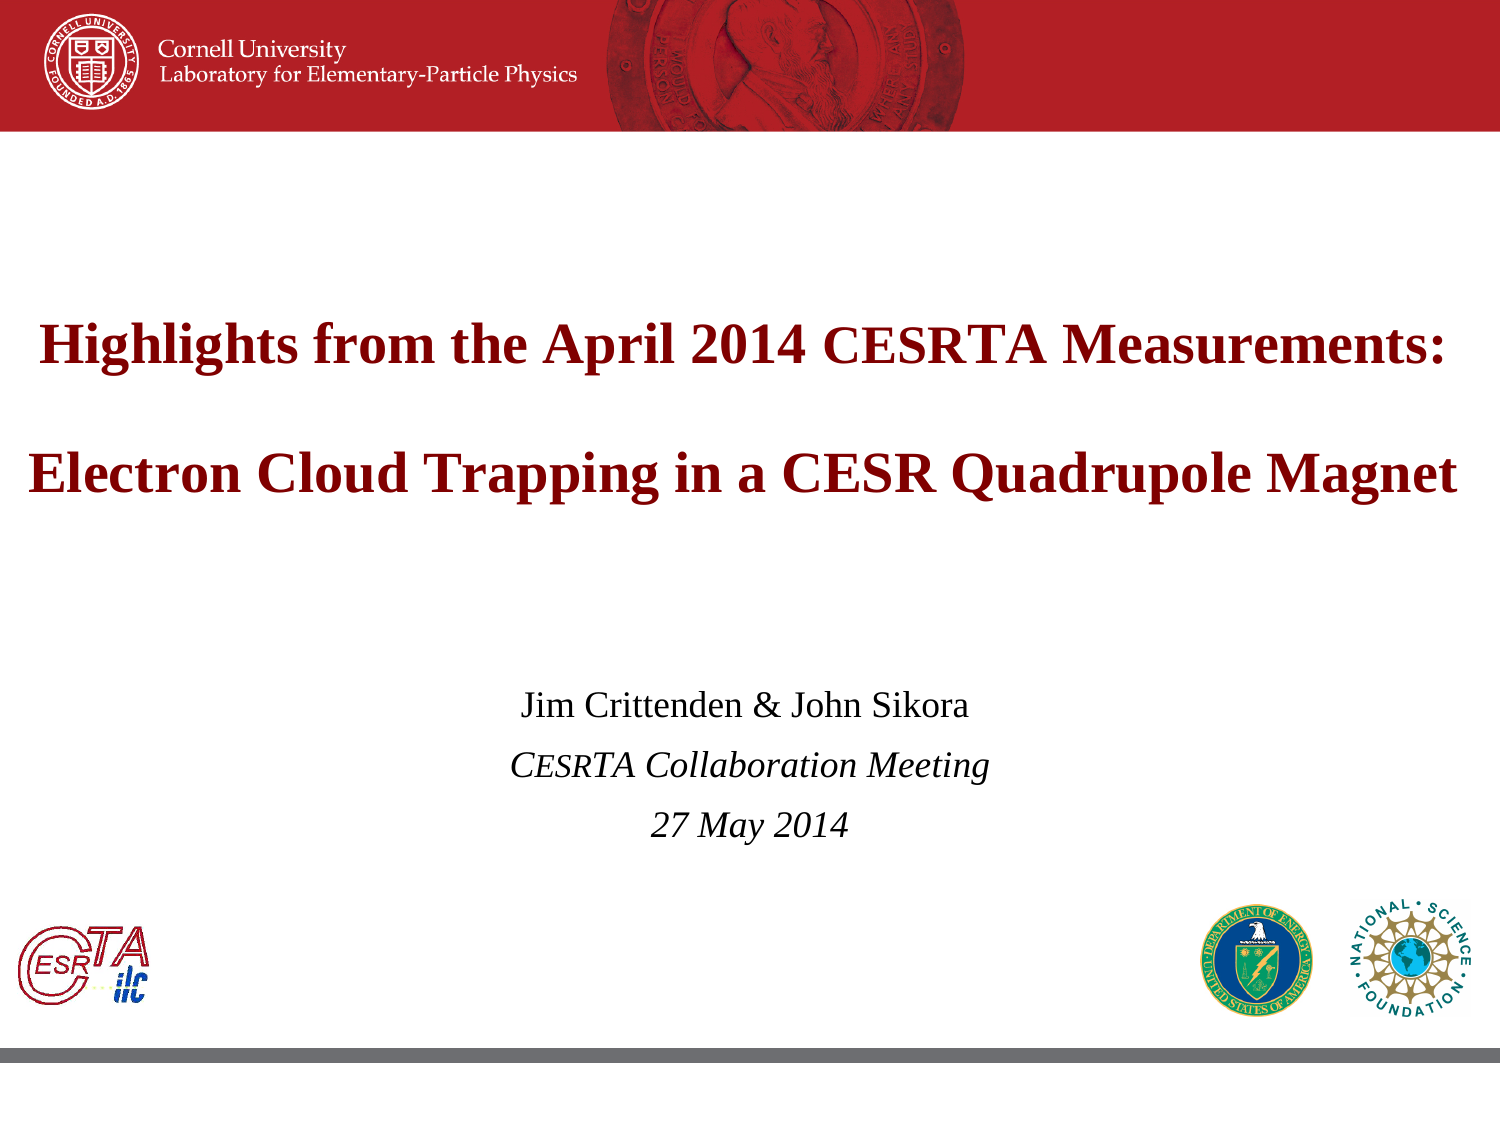

Highlights from the April 2014 CESRTA Measurements:
Electron Cloud Trapping in a CESR Quadrupole Magnet
# Jim Crittenden & John Sikora
CESRTA Collaboration Meeting
27 May 2014